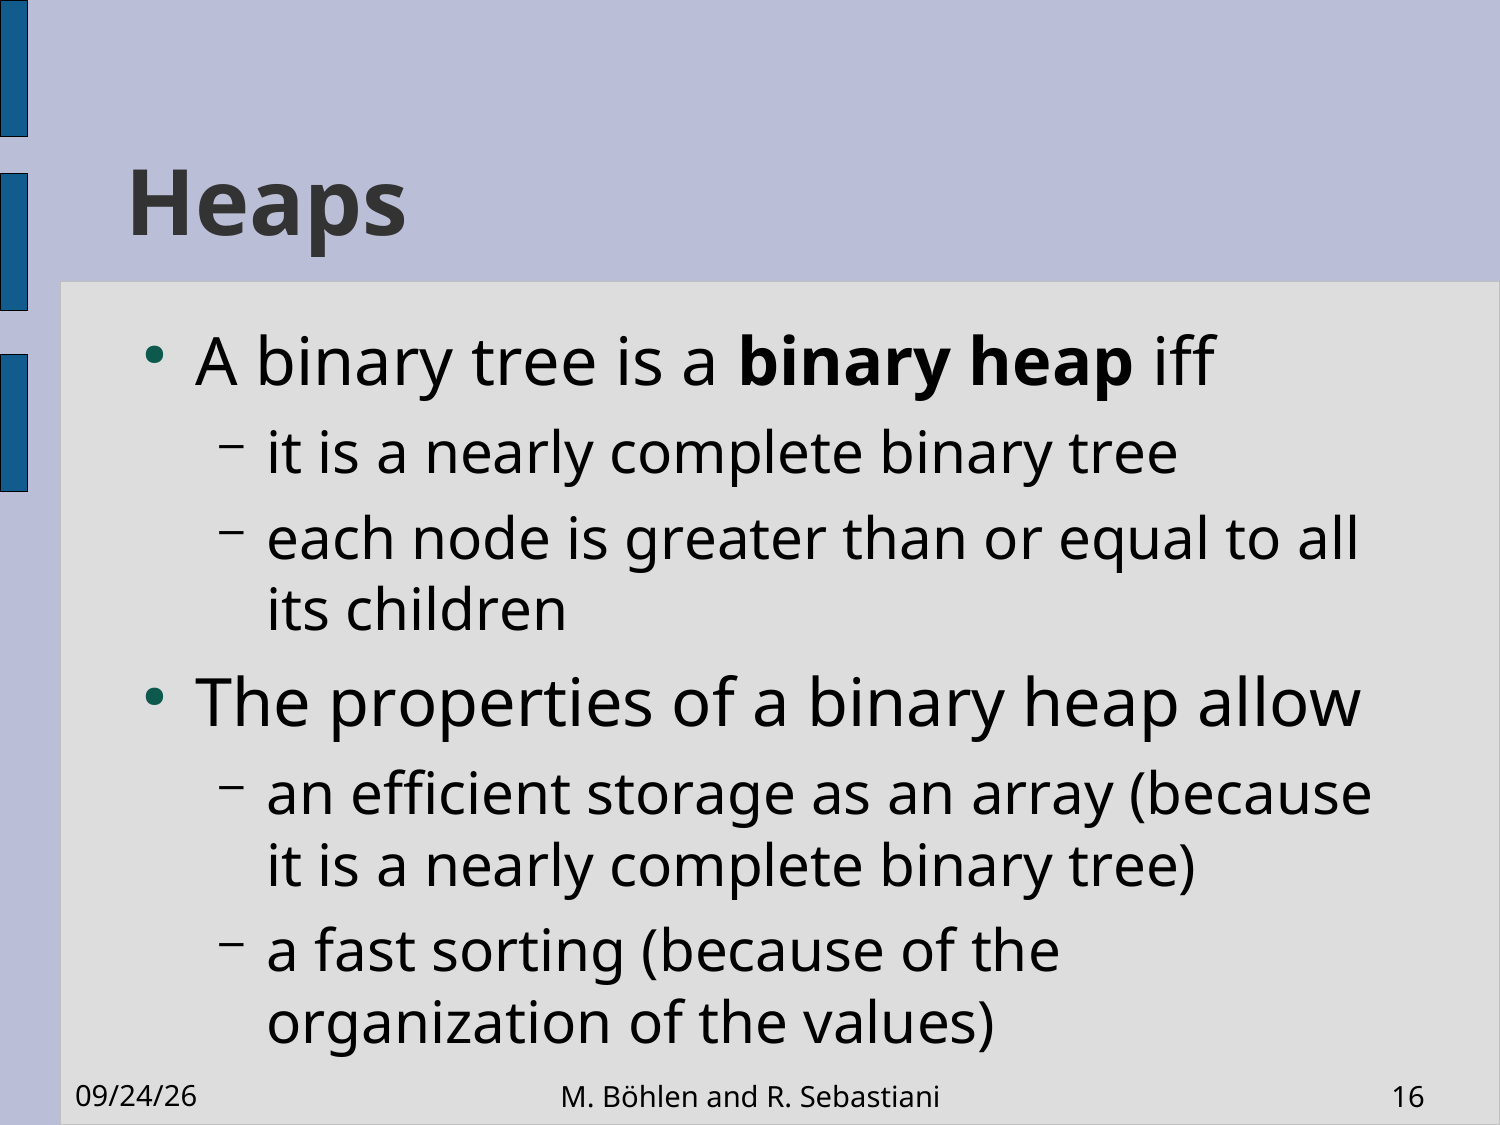

# Heaps
A binary tree is a binary heap iff
it is a nearly complete binary tree
each node is greater than or equal to all its children
The properties of a binary heap allow
an efficient storage as an array (because it is a nearly complete binary tree)
a fast sorting (because of the organization of the values)
M. Böhlen and R. Sebastiani
16